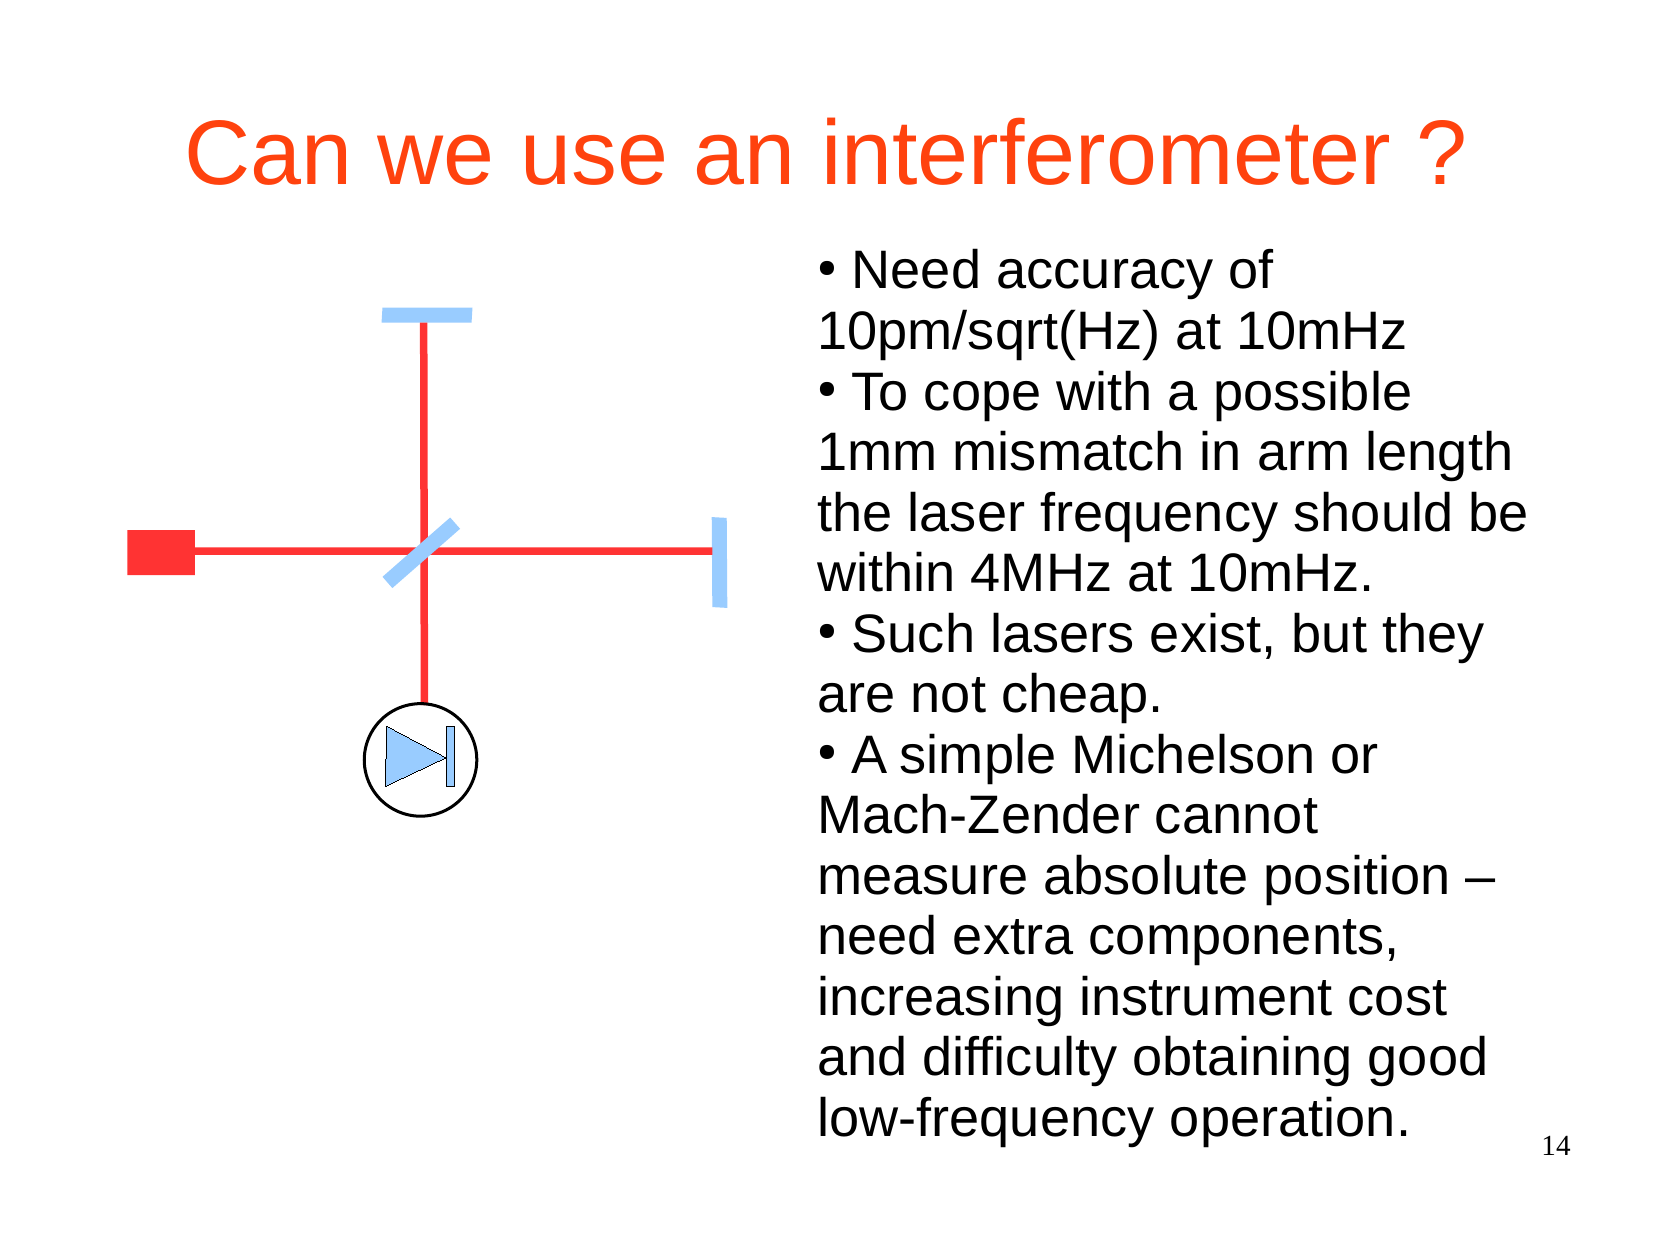

# Can we use an interferometer ?
 Need accuracy of 10pm/sqrt(Hz) at 10mHz
 To cope with a possible 1mm mismatch in arm length the laser frequency should be within 4MHz at 10mHz.
 Such lasers exist, but they are not cheap.
 A simple Michelson or Mach-Zender cannot measure absolute position – need extra components, increasing instrument cost and difficulty obtaining good low-frequency operation.
14